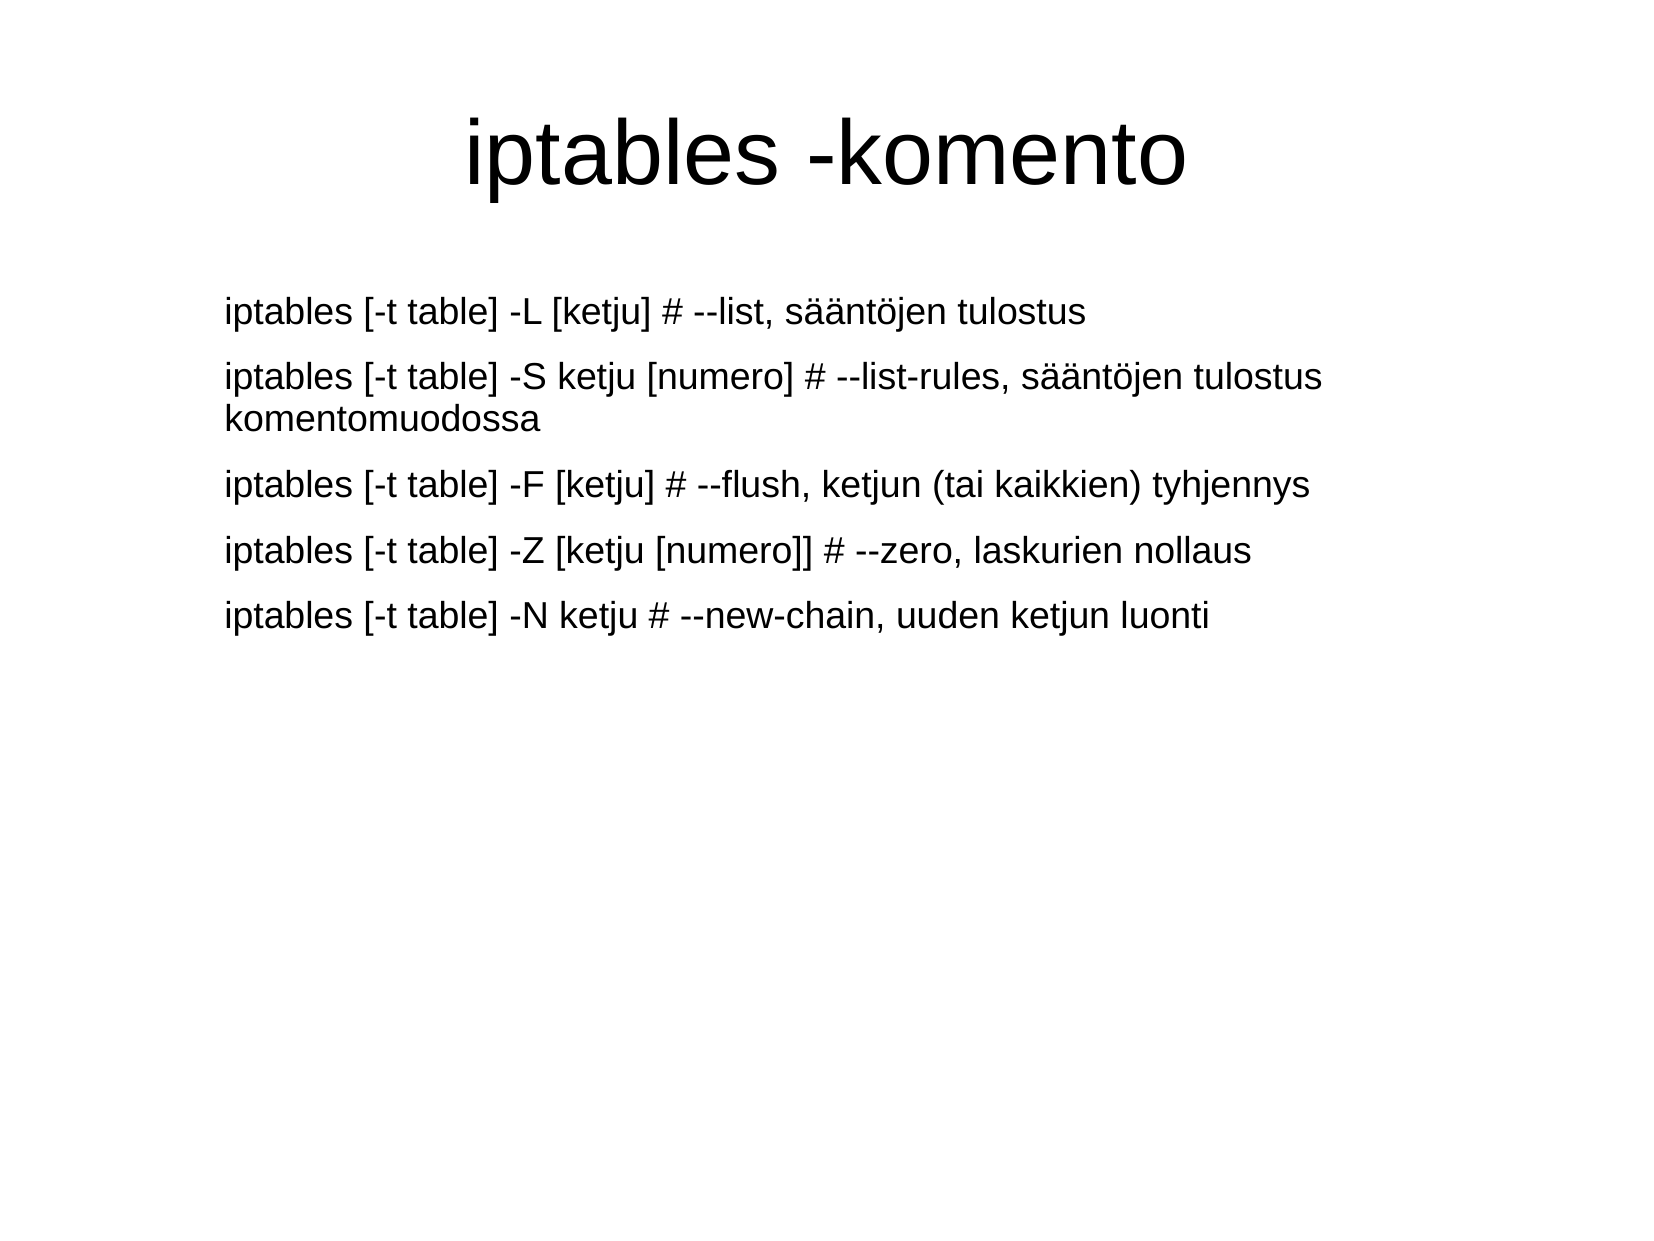

# iptables -komento
iptables [-t table] -L [ketju] # --list, sääntöjen tulostus
iptables [-t table] -S ketju [numero] # --list-rules, sääntöjen tulostus komentomuodossa
iptables [-t table] -F [ketju] # --flush, ketjun (tai kaikkien) tyhjennys
iptables [-t table] -Z [ketju [numero]] # --zero, laskurien nollaus
iptables [-t table] -N ketju # --new-chain, uuden ketjun luonti